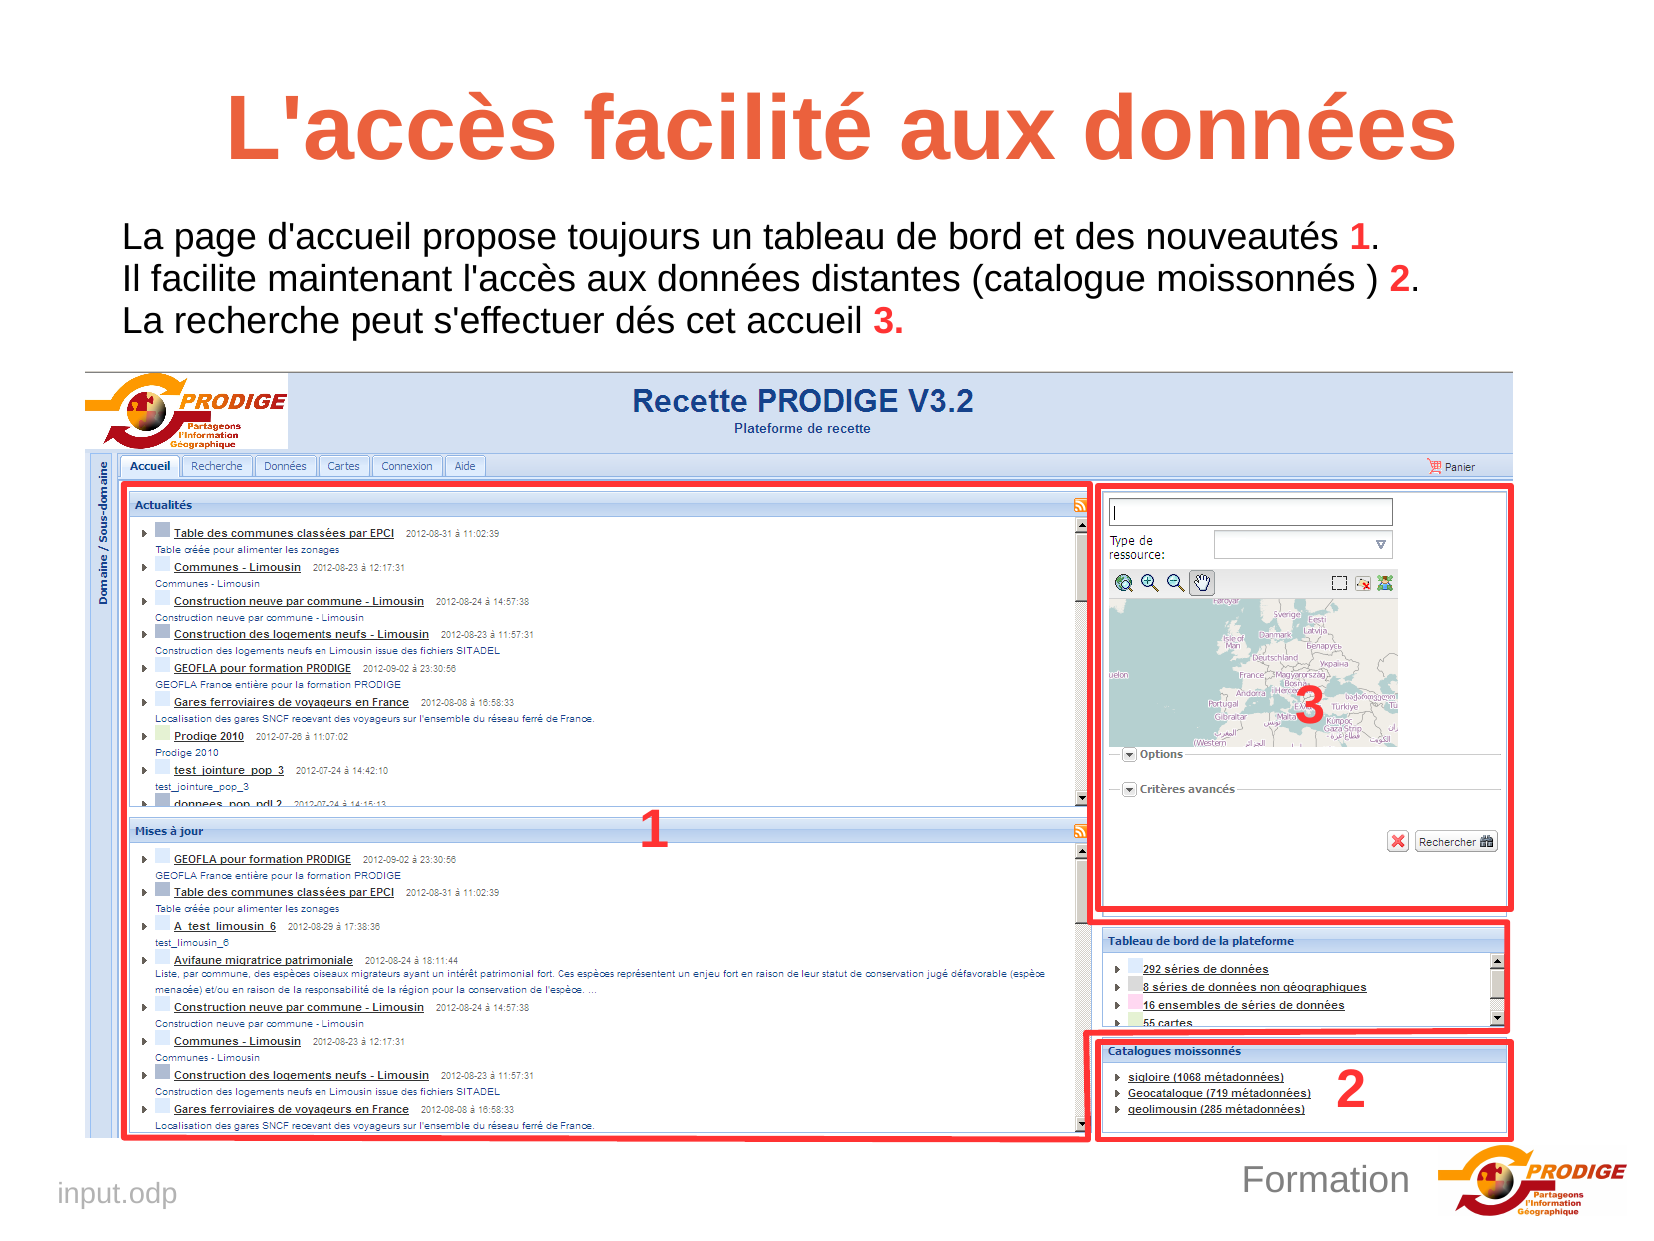

# L'accès facilité aux données
La page d'accueil propose toujours un tableau de bord et des nouveautés 1.
Il facilite maintenant l'accès aux données distantes (catalogue moissonnés ) 2.
La recherche peut s'effectuer dés cet accueil 3.
3
1
2